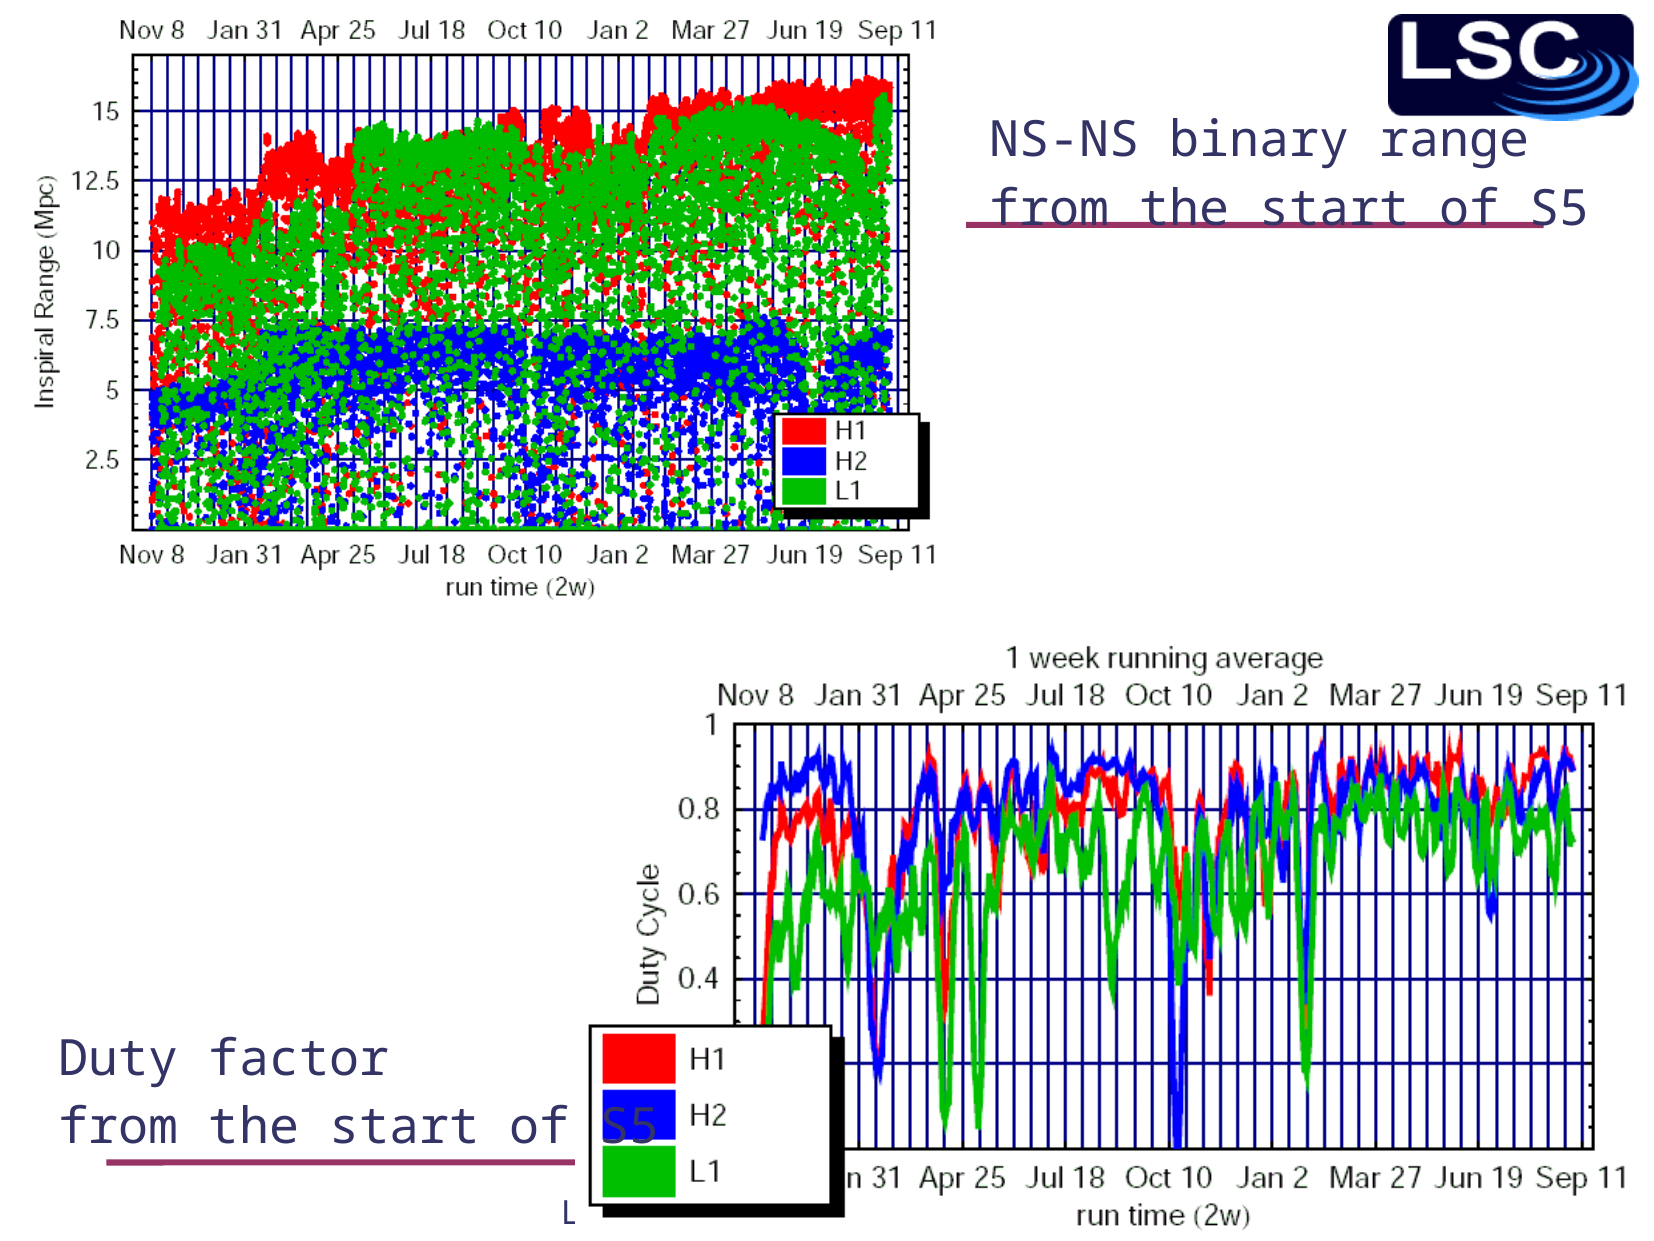

NS-NS binary range
from the start of S5
Duty factor
from the start of S5